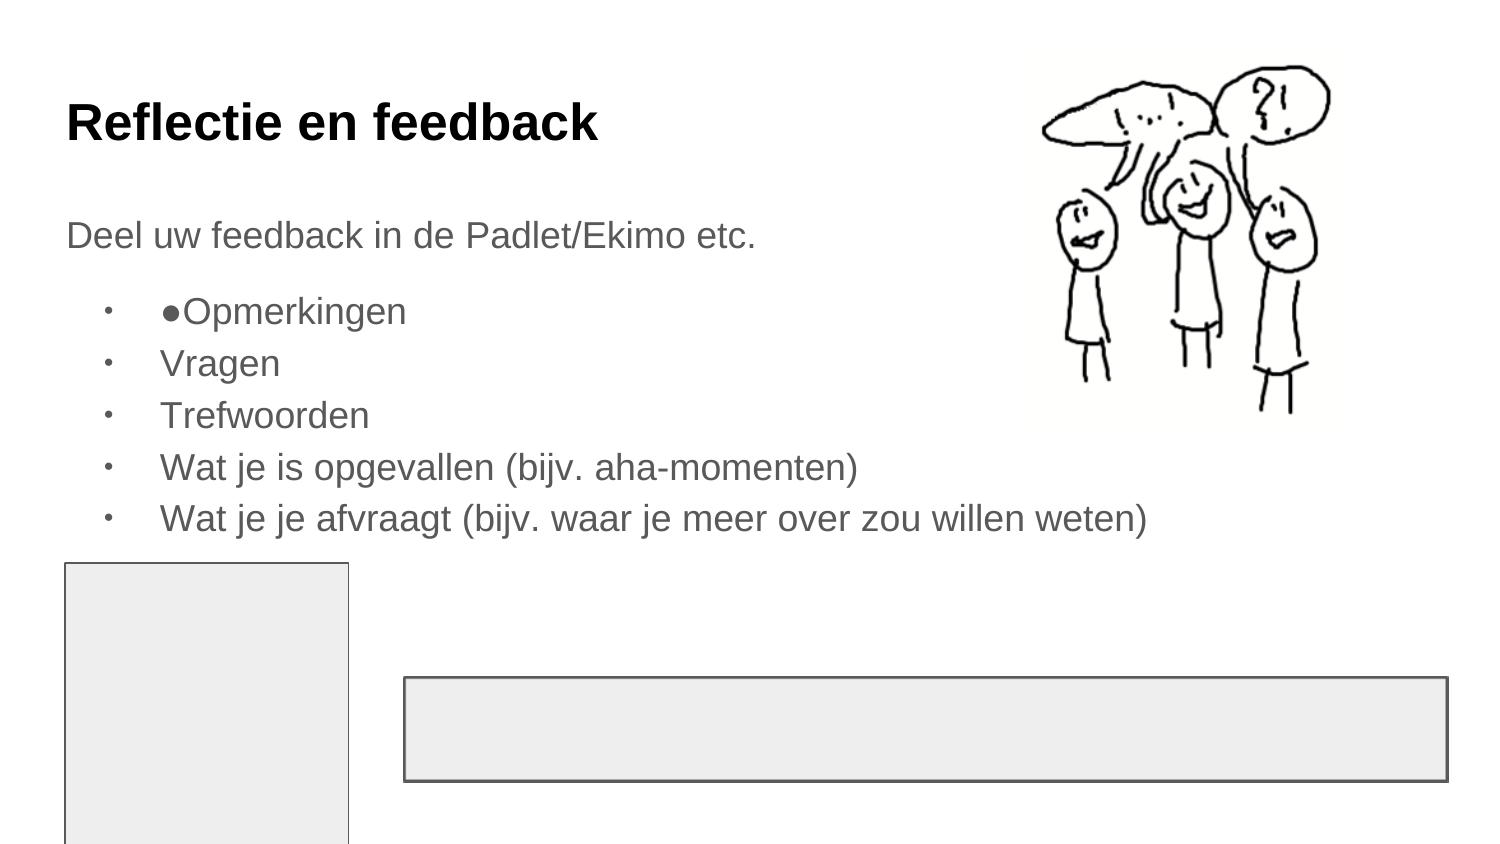

# Reflectie en feedback
Deel uw feedback in de Padlet/Ekimo etc.
●Opmerkingen
Vragen
Trefwoorden
Wat je is opgevallen (bijv. aha-momenten)
Wat je je afvraagt (bijv. waar je meer over zou willen weten)